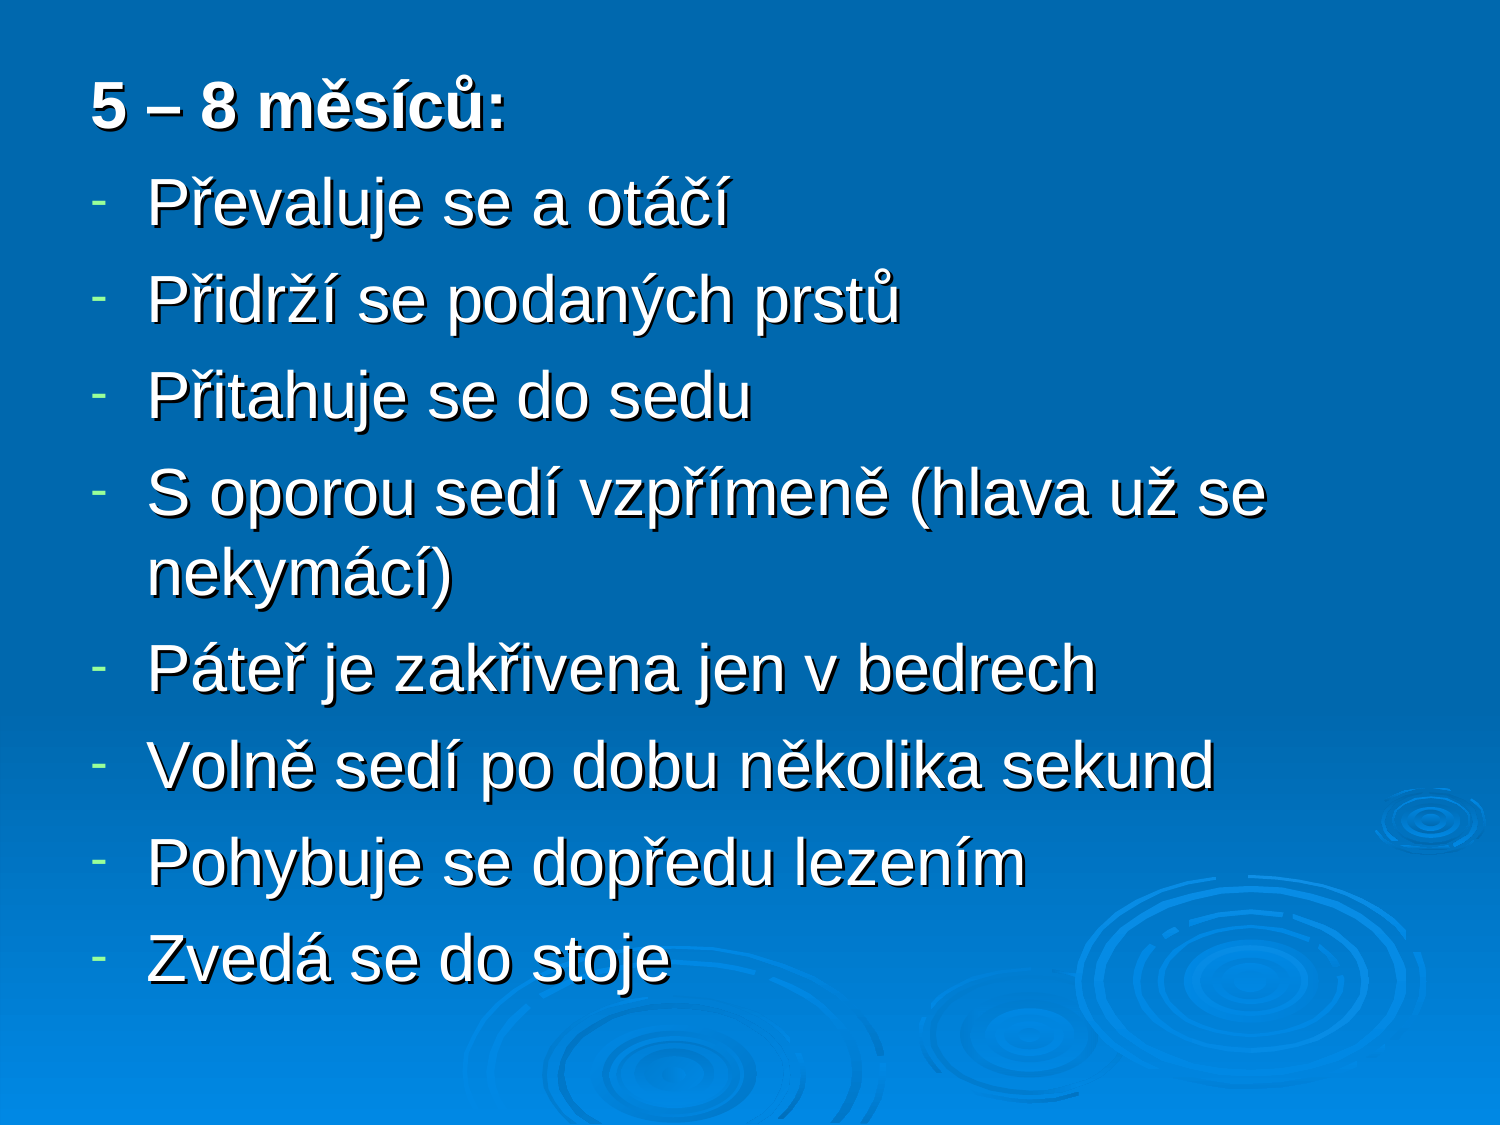

# 5 – 8 měsíců:
Převaluje se a otáčí
Přidrží se podaných prstů
Přitahuje se do sedu
S oporou sedí vzpřímeně (hlava už se nekymácí)
Páteř je zakřivena jen v bedrech
Volně sedí po dobu několika sekund
Pohybuje se dopředu lezením
Zvedá se do stoje